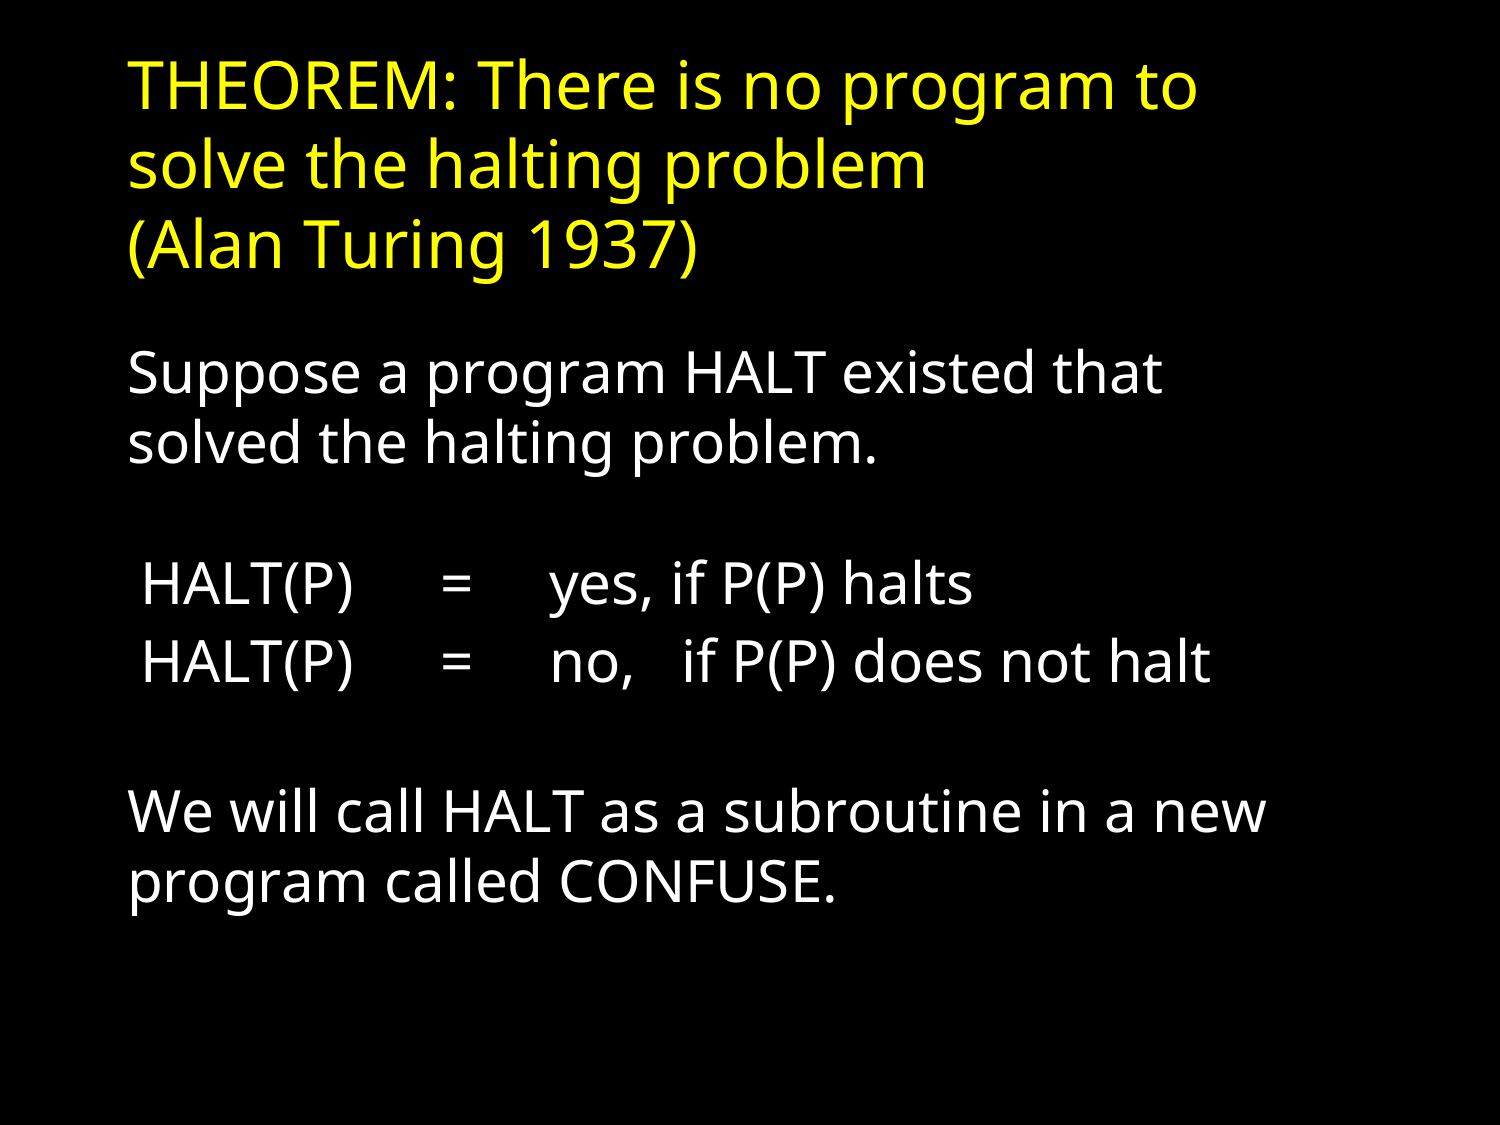

THEOREM: There is no program to solve the halting problem
(Alan Turing 1937)
Suppose a program HALT existed that solved the halting problem.
HALT(P)	= yes, if P(P) halts
HALT(P)	= no, if P(P) does not halt
We will call HALT as a subroutine in a new program called CONFUSE.